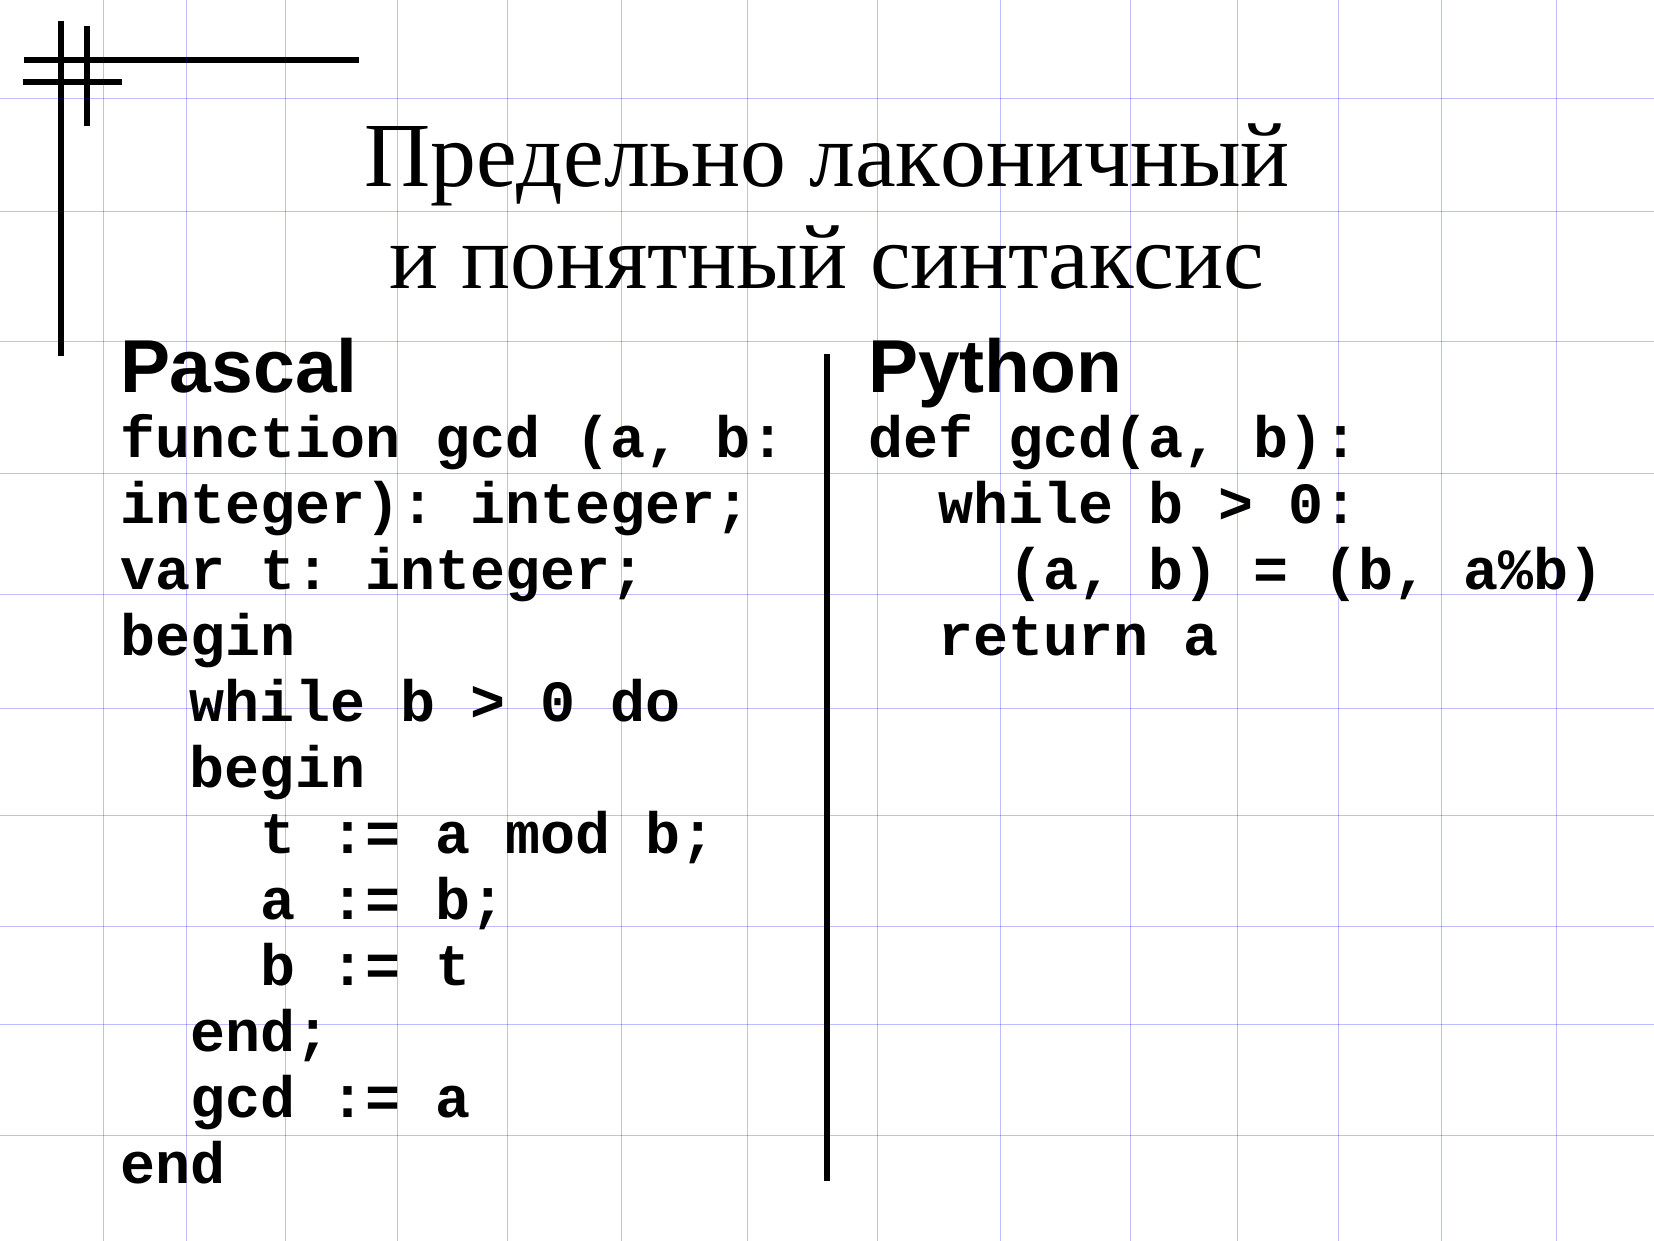

# Предельно лаконичный и понятный синтаксис
Pascal
function gcd (a, b: integer): integer;
var t: integer;
begin
 while b > 0 do
 begin
 t := a mod b;
 a := b;
 b := t
 end;
 gcd := a
end
Python
def gcd(a, b):
 while b > 0:
 (a, b) = (b, a%b)
 return a